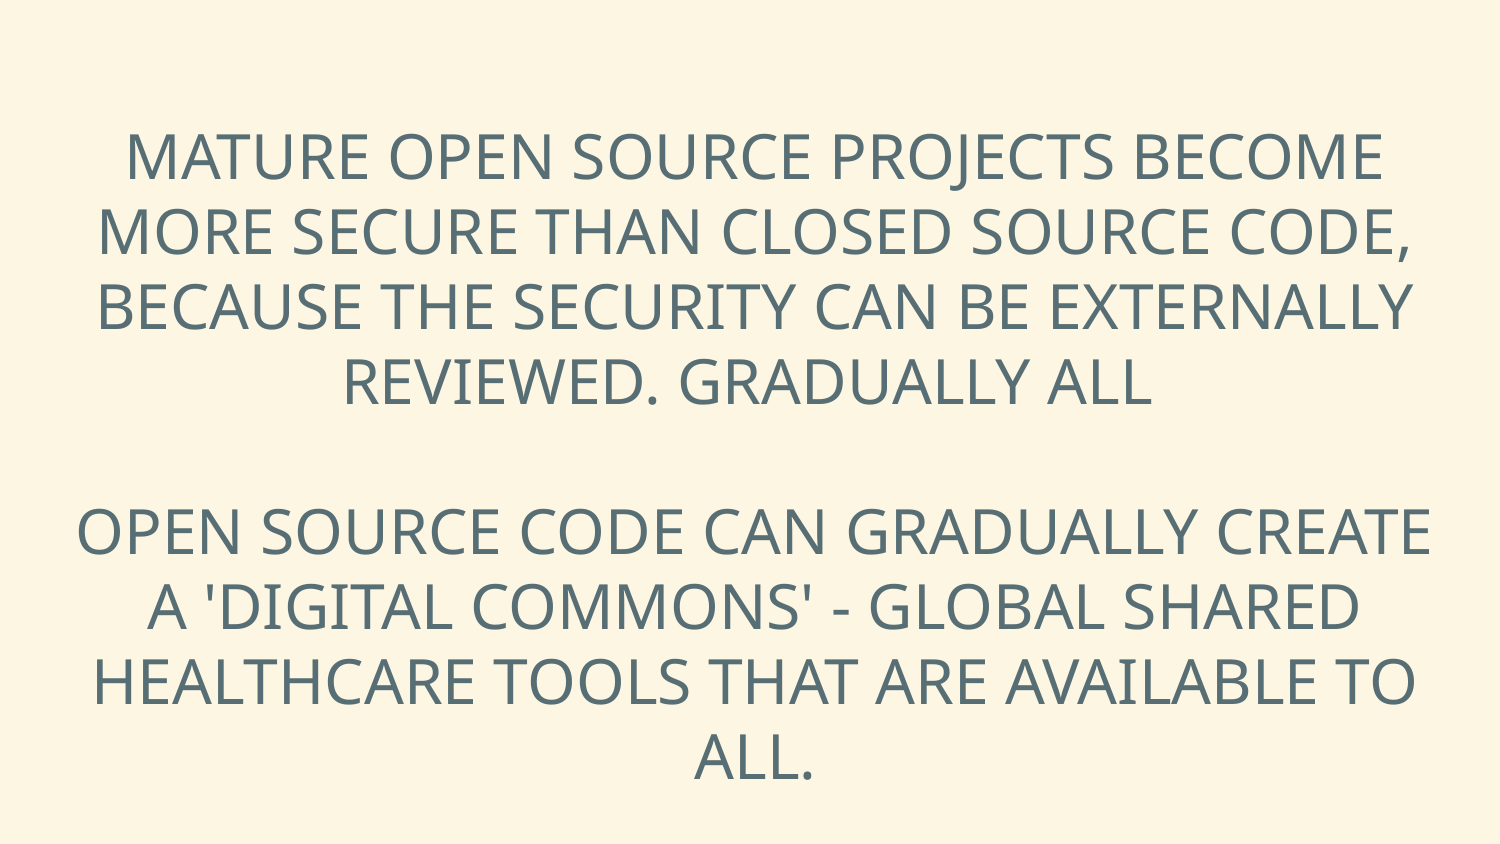

# MATURE OPEN SOURCE PROJECTS BECOME MORE SECURE THAN CLOSED SOURCE CODE, BECAUSE THE SECURITY CAN BE EXTERNALLY REVIEWED. GRADUALLY ALL
OPEN SOURCE CODE CAN GRADUALLY CREATE A 'DIGITAL COMMONS' - GLOBAL SHARED HEALTHCARE TOOLS THAT ARE AVAILABLE TO ALL.